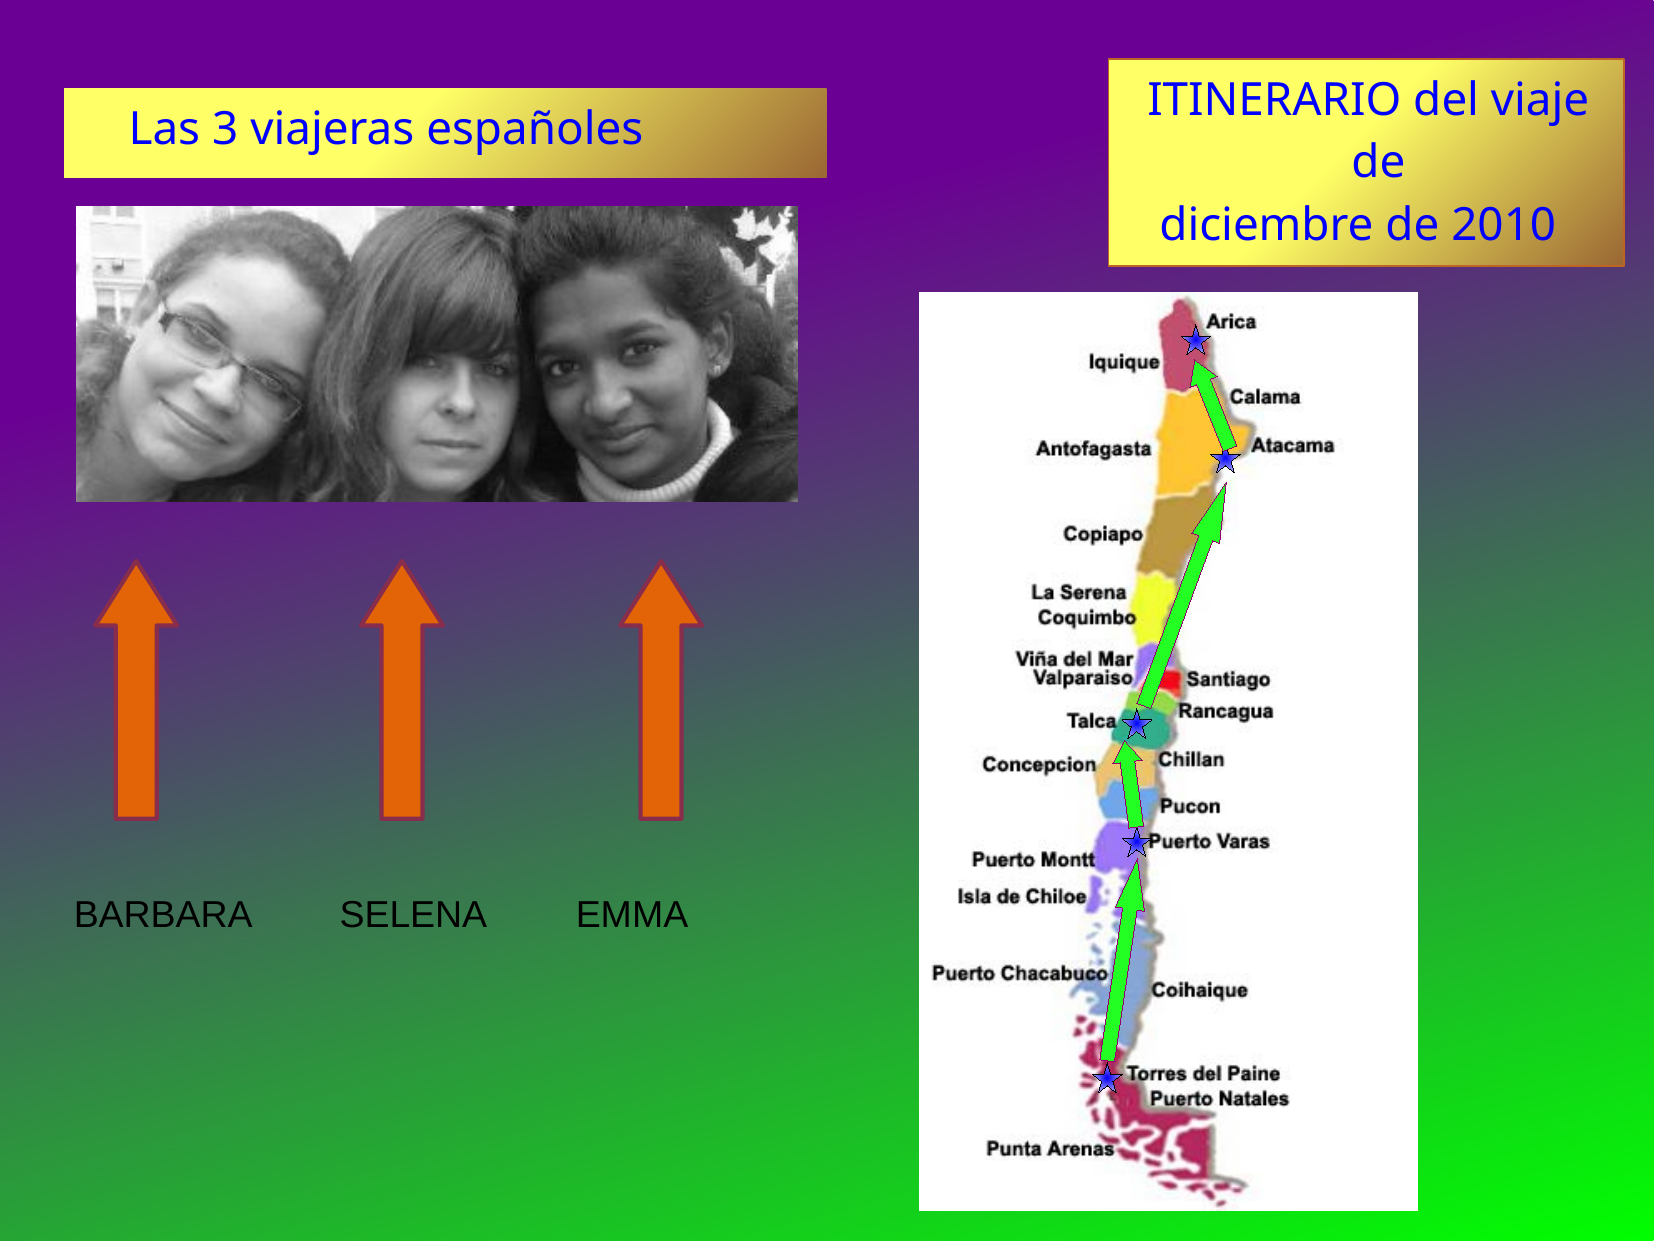

ITINERARIO del viaje
 de
 diciembre de 2010
 Las 3 viajeras españoles
BARBARA
SELENA
EMMA